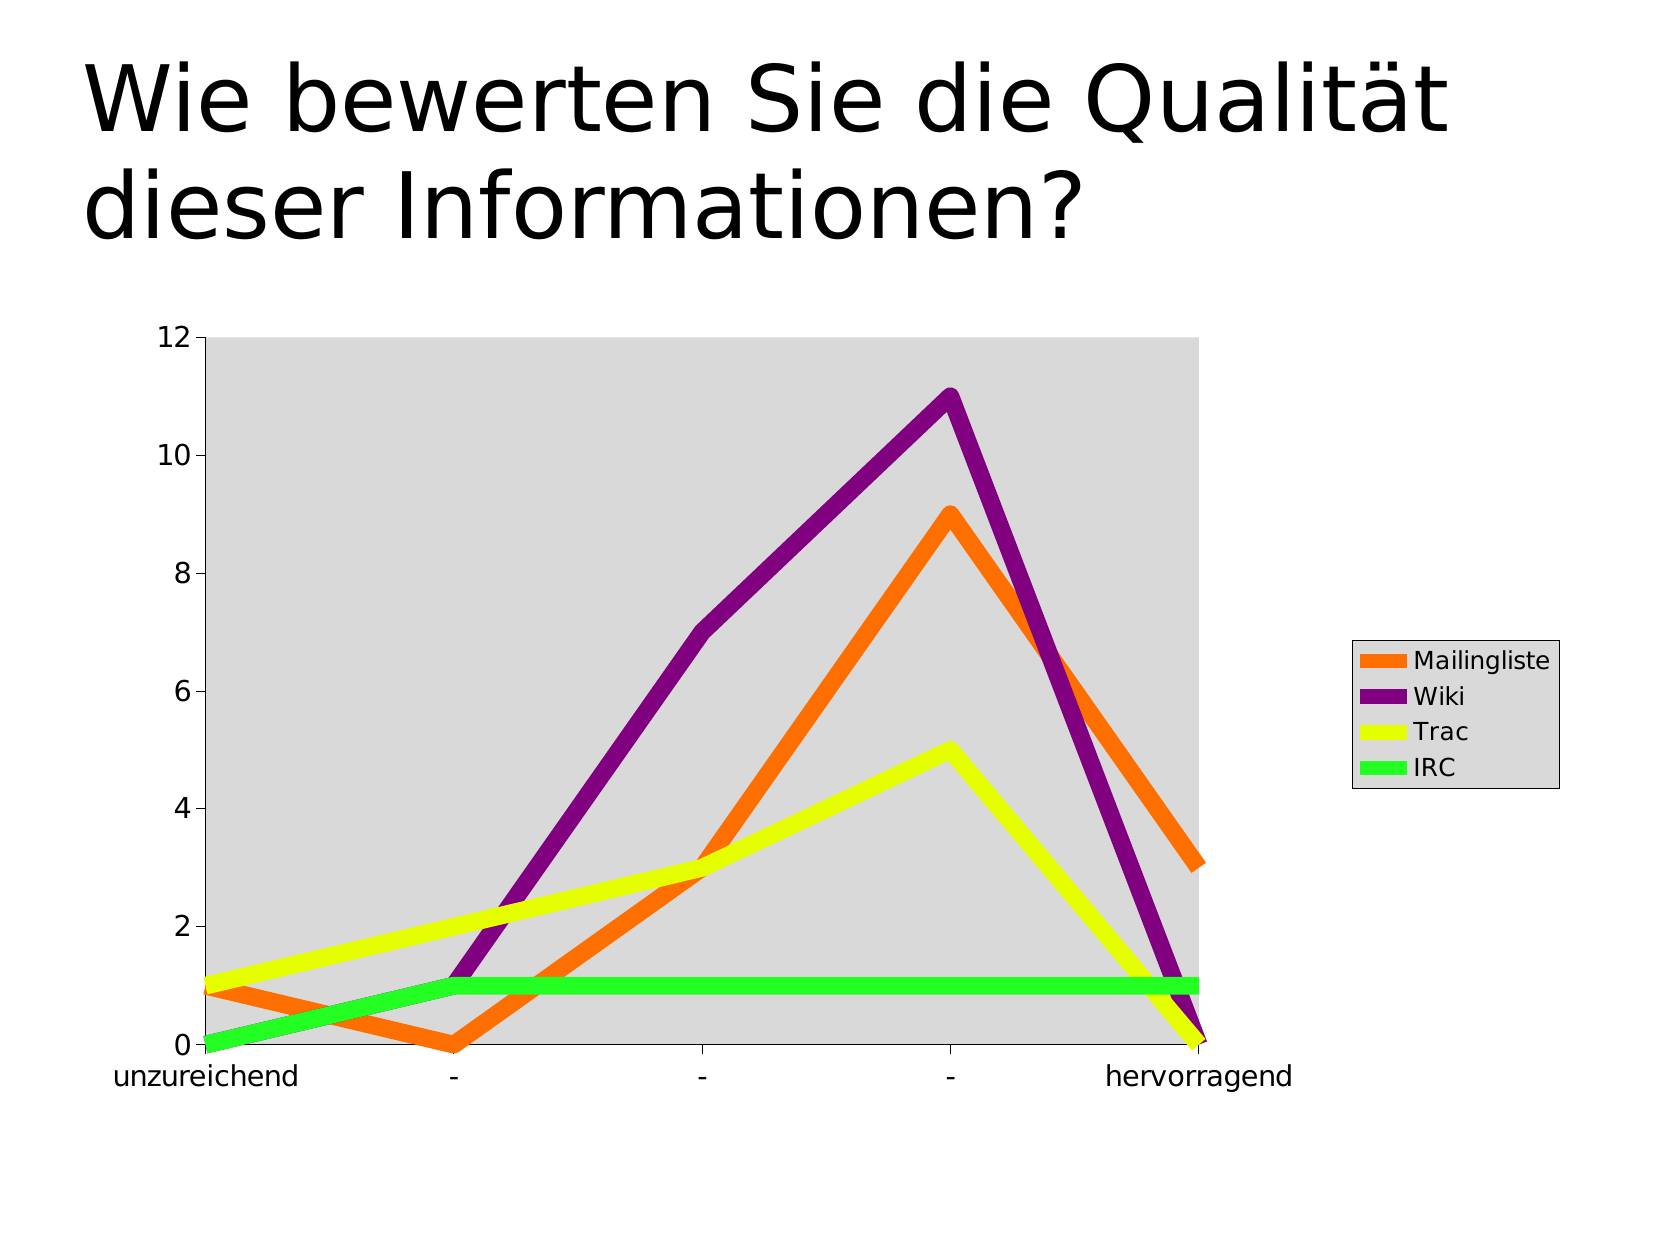

# Wie bewerten Sie die Qualität dieser Informationen?
### Chart
| Category | Mailingliste | Wiki | Trac | IRC |
|---|---|---|---|---|
| unzureichend | 1.0 | 0.0 | 1.0 | 0.0 |
| - | 0.0 | 1.0 | 2.0 | 1.0 |
| - | 3.0 | 7.0 | 3.0 | 1.0 |
| - | 9.0 | 11.0 | 5.0 | 1.0 |
| hervorragend | 3.0 | 0.0 | 0.0 | 1.0 |